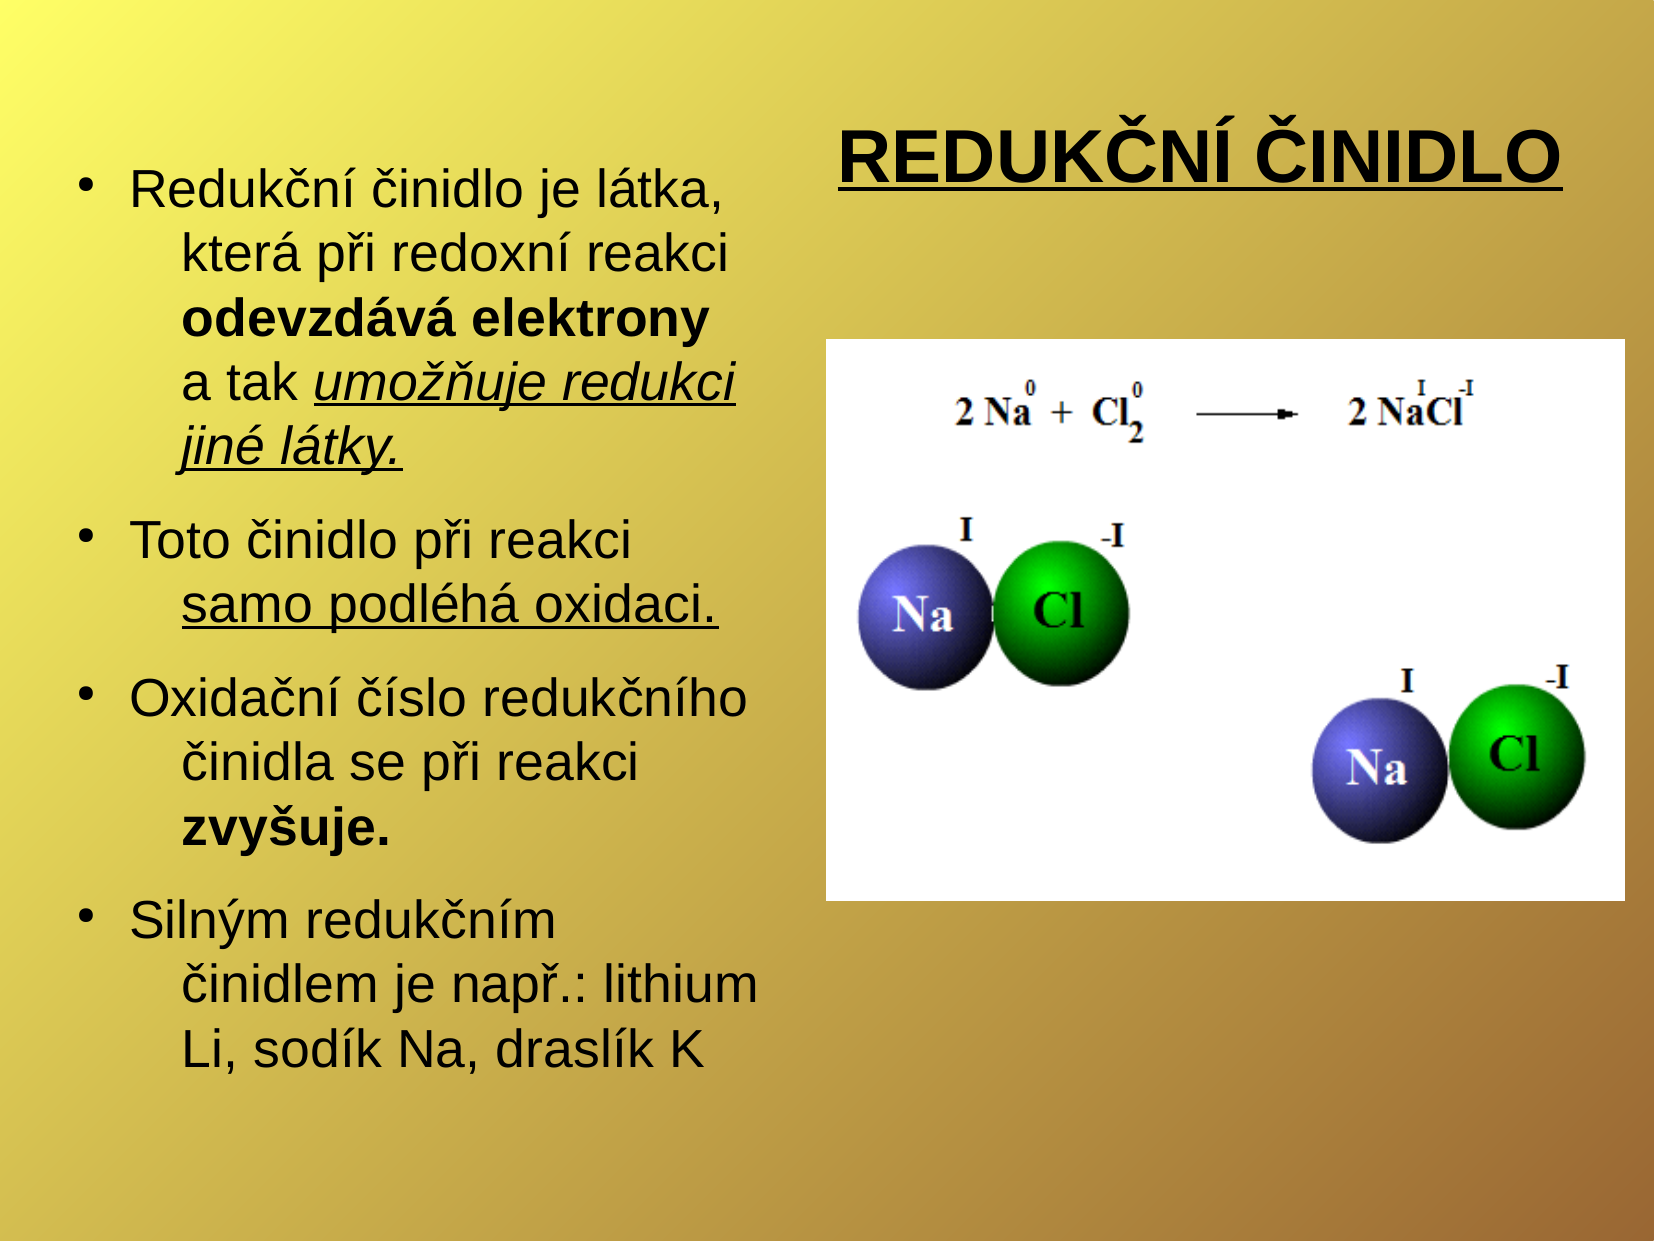

# REDUKČNÍ ČINIDLO
Redukční činidlo je látka, která při redoxní reakci odevzdává elektrony a tak umožňuje redukci jiné látky.
Toto činidlo při reakci samo podléhá oxidaci.
Oxidační číslo redukčního činidla se při reakci zvyšuje.
Silným redukčním činidlem je např.: lithium Li, sodík Na, draslík K